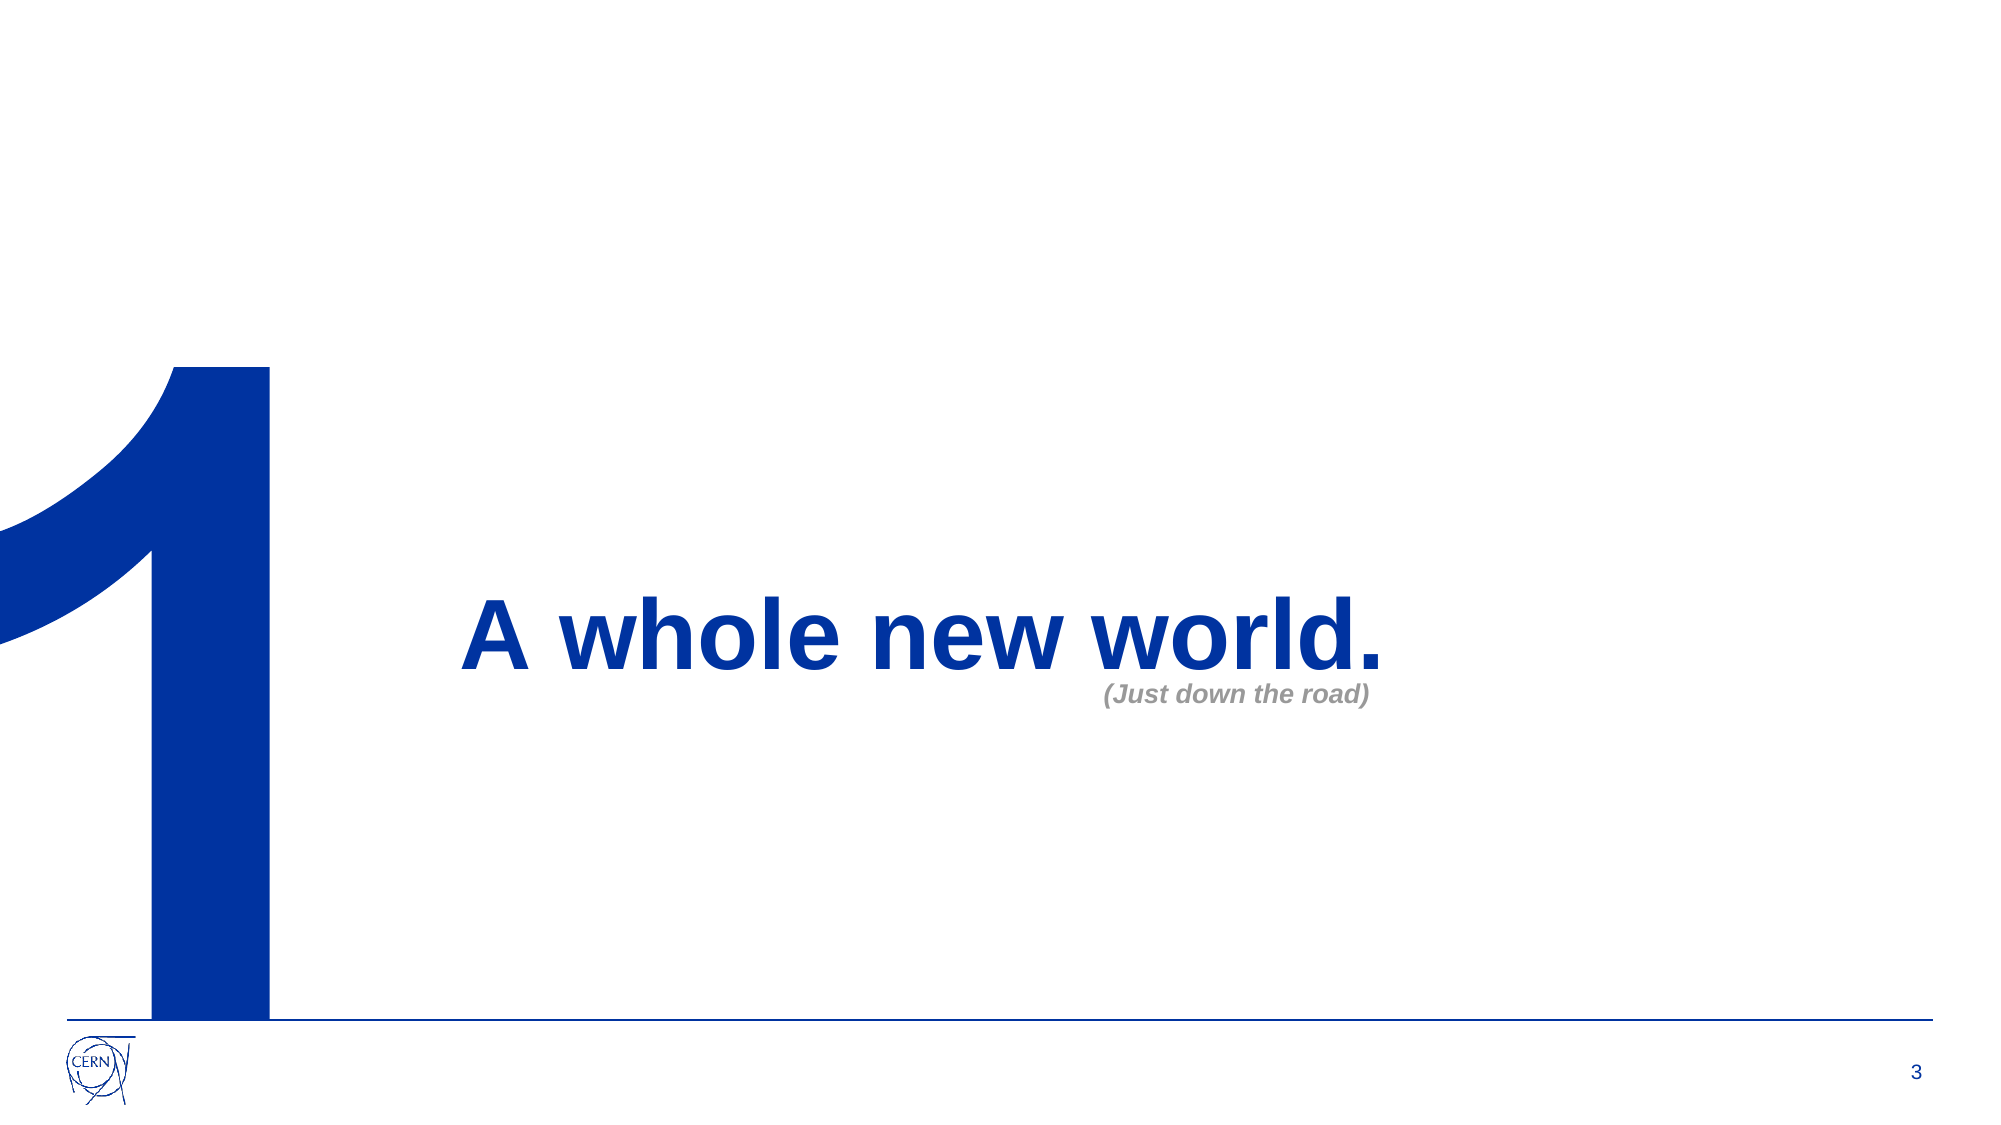

A whole new world.
(Just down the road)
3